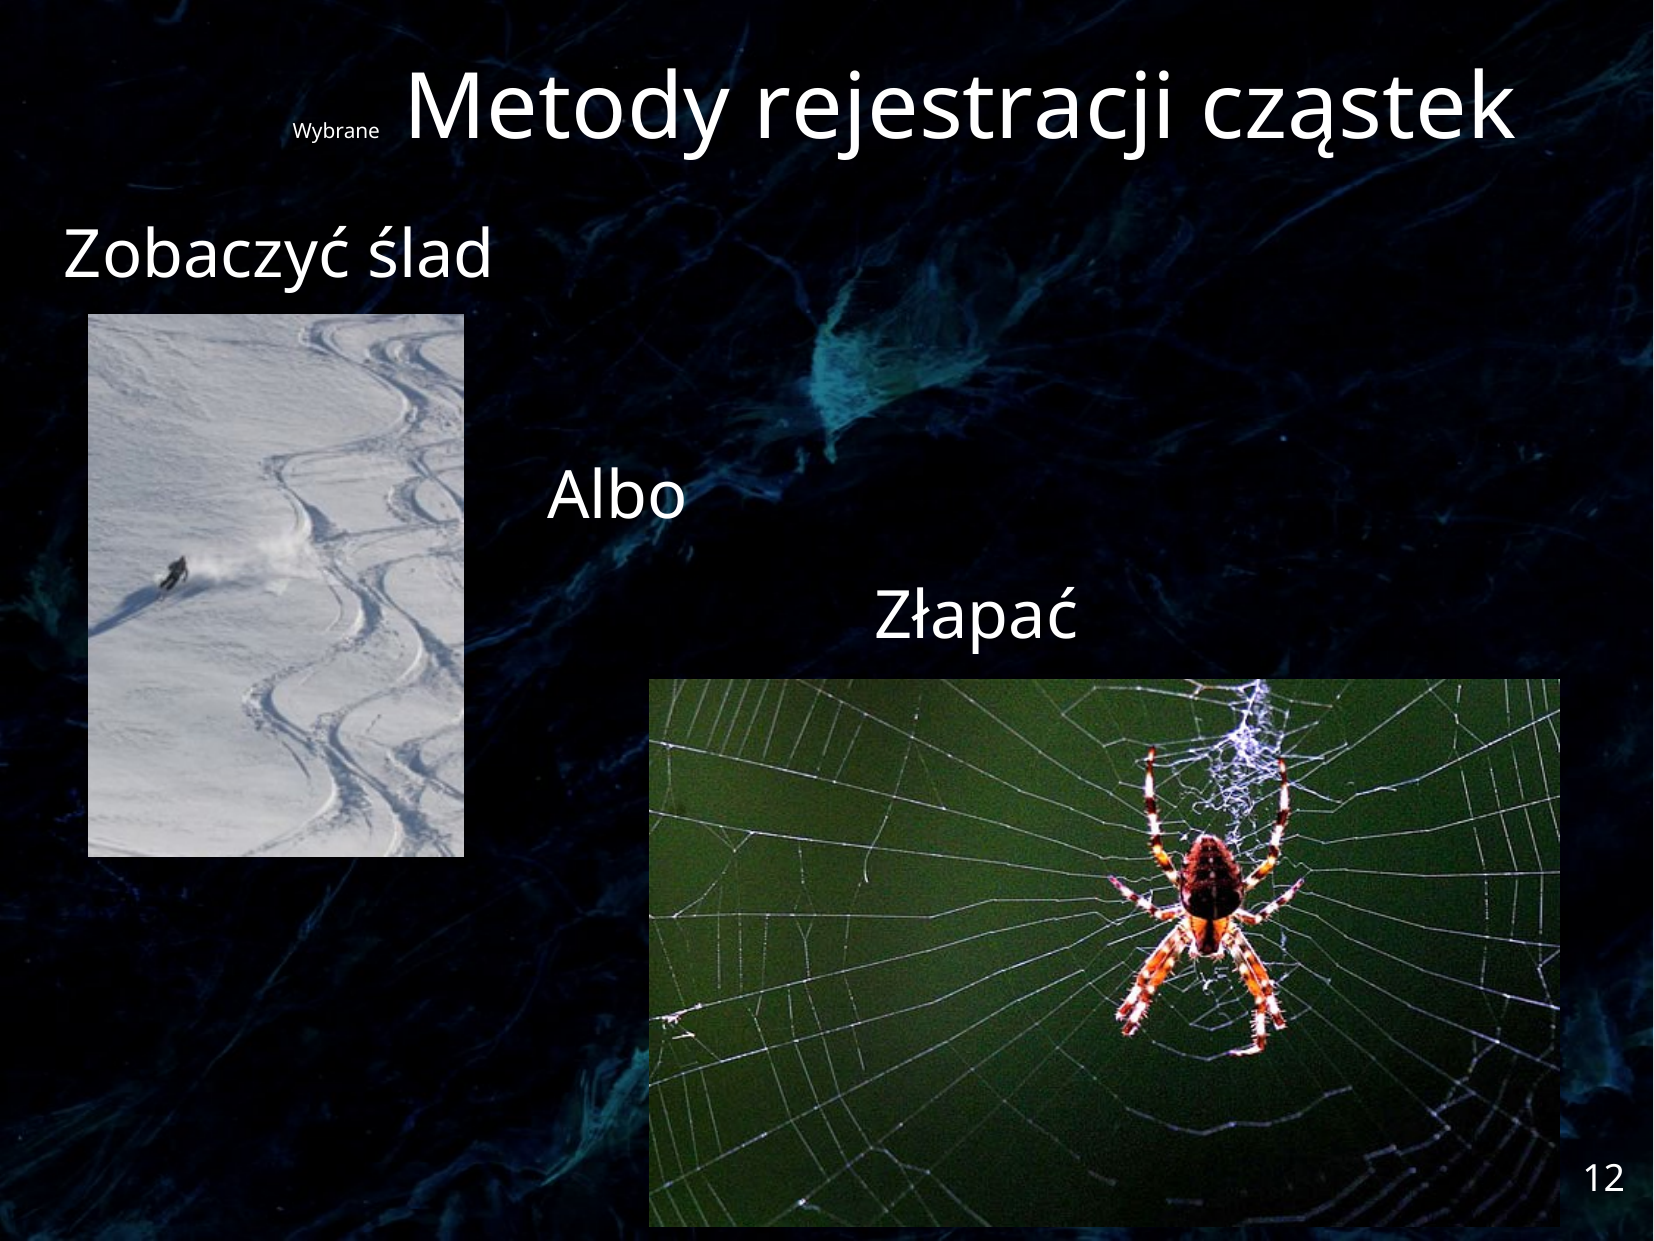

# Wybrane Metody rejestracji cząstek
 Zobaczyć ślad
 Albo
 Złapać
12